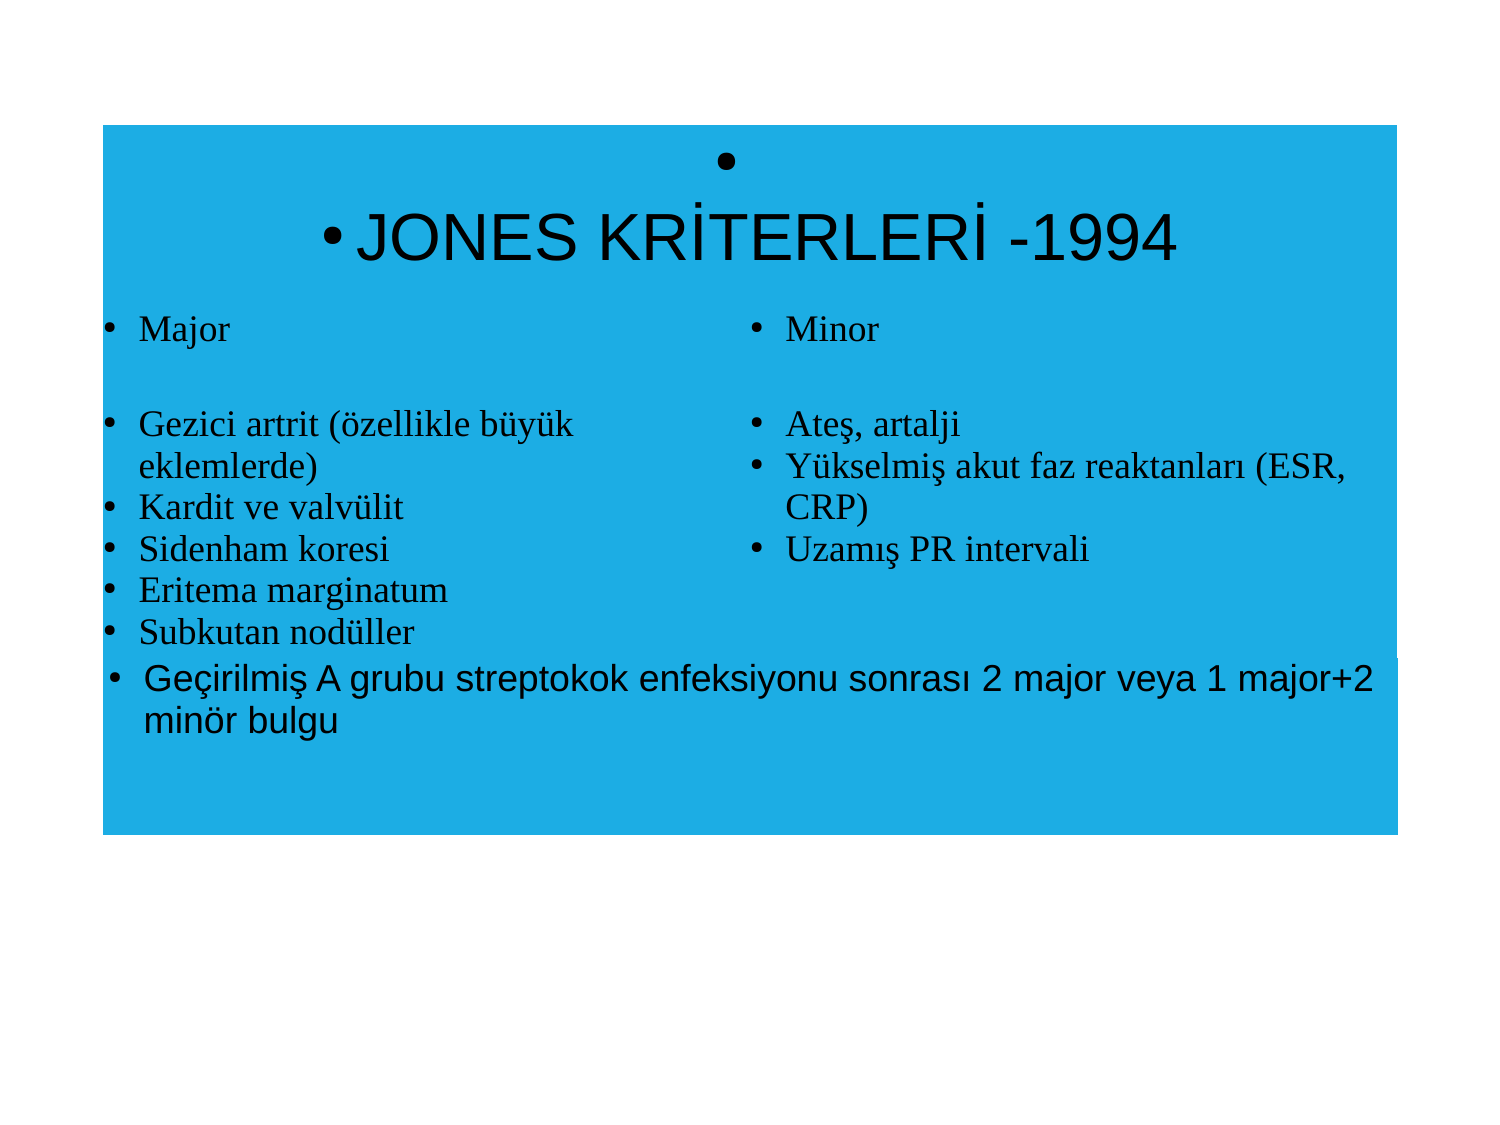

| | |
| --- | --- |
| Major | Minor |
| Gezici artrit (özellikle büyük eklemlerde) Kardit ve valvülit Sidenham koresi Eritema marginatum Subkutan nodüller | Ateş, artalji Yükselmiş akut faz reaktanları (ESR, CRP) Uzamış PR intervali |
| | |
| JONES KRİTERLERİ -1994 |
| --- |
| Geçirilmiş A grubu streptokok enfeksiyonu sonrası 2 major veya 1 major+2 minör bulgu |
| --- |